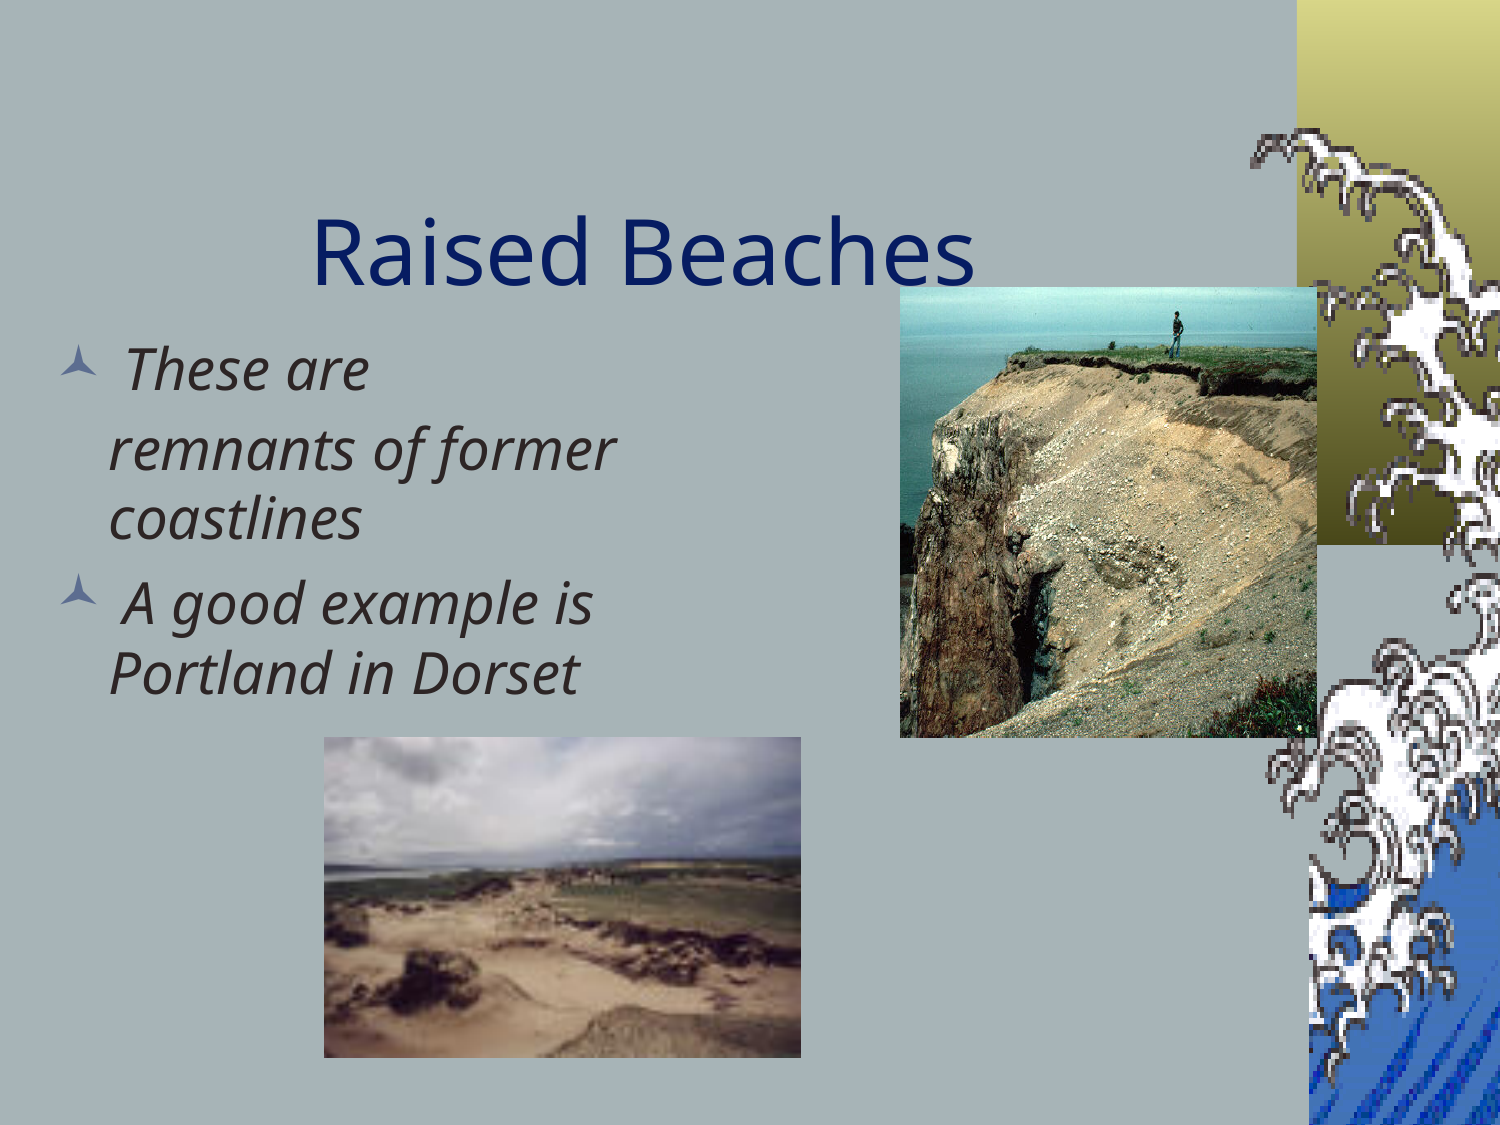

# Raised Beaches
 These are remnants of former coastlines
 A good example is Portland in Dorset